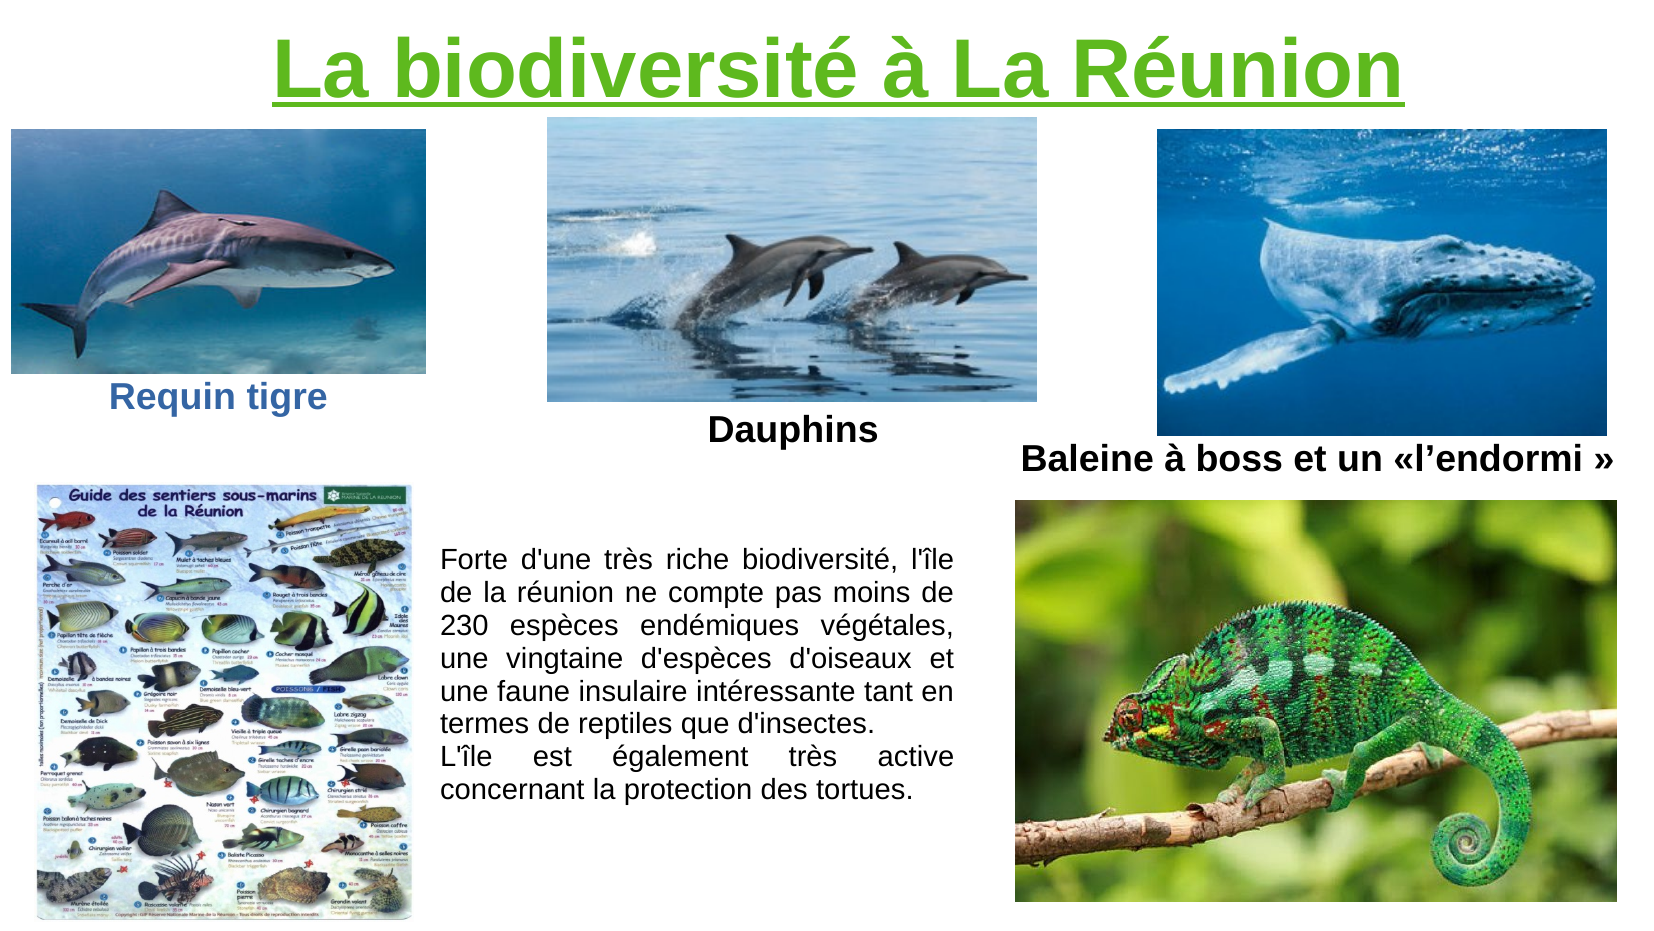

# La biodiversité à La Réunion
Requin tigre
Dauphins
Baleine à boss et un «l’endormi »
Forte d'une très riche biodiversité, l'île de la réunion ne compte pas moins de 230 espèces endémiques végétales, une vingtaine d'espèces d'oiseaux et une faune insulaire intéressante tant en termes de reptiles que d'insectes.
L'île est également très active concernant la protection des tortues.